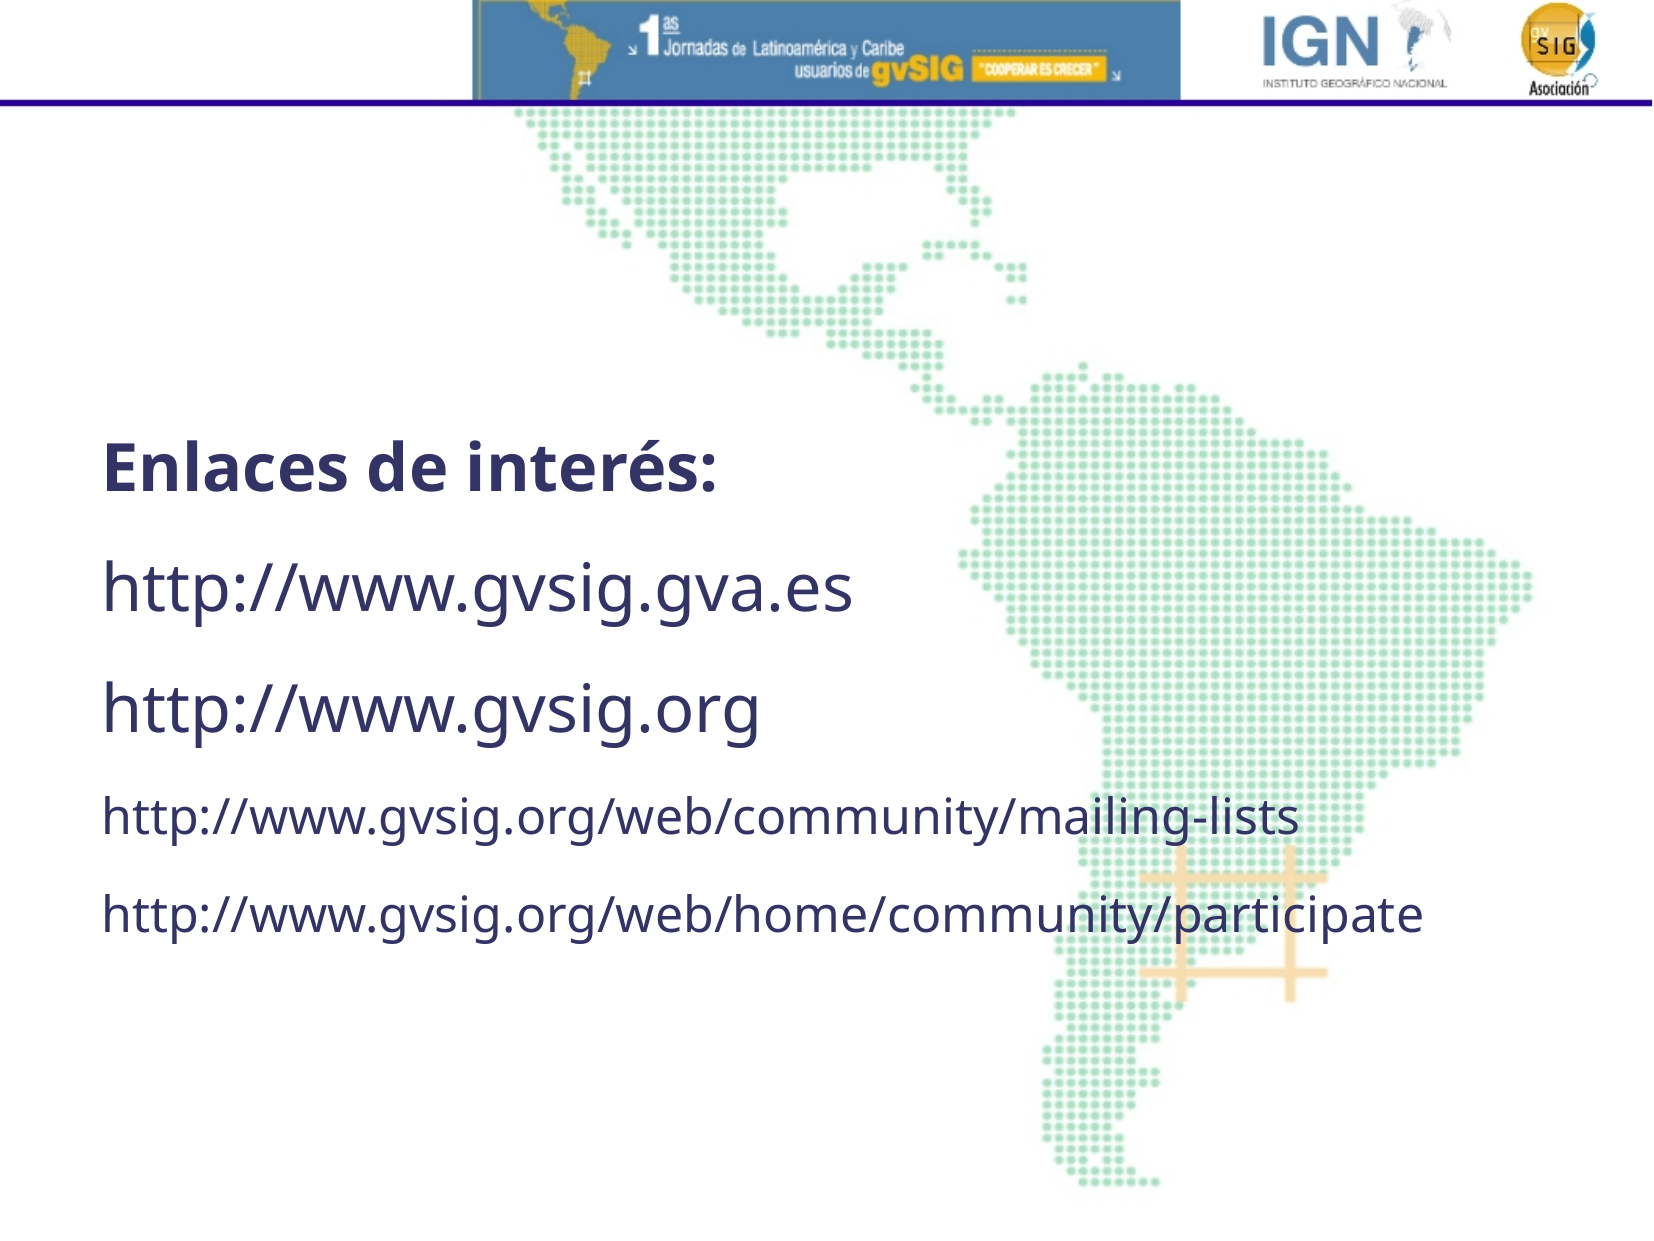

# Enlaces de interés:
http://www.gvsig.gva.es
http://www.gvsig.org
http://www.gvsig.org/web/community/mailing-lists
http://www.gvsig.org/web/home/community/participate